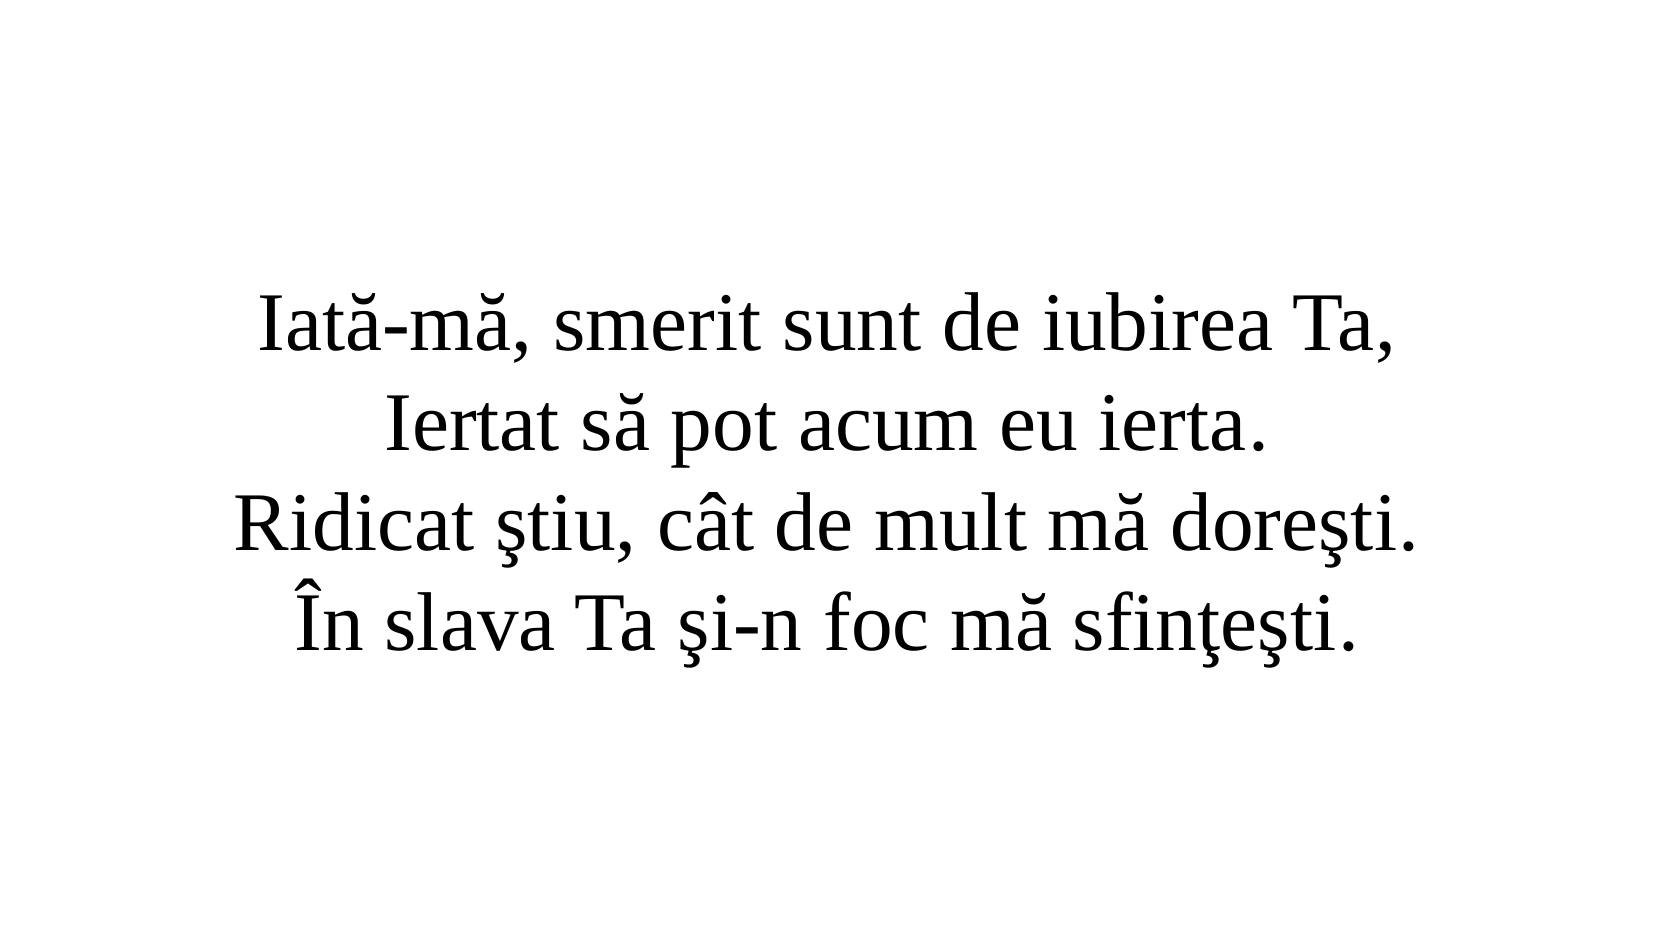

# Iată-mă, smerit sunt de iubirea Ta, Iertat să pot acum eu ierta. Ridicat ştiu, cât de mult mă doreşti. În slava Ta şi-n foc mă sfinţeşti.